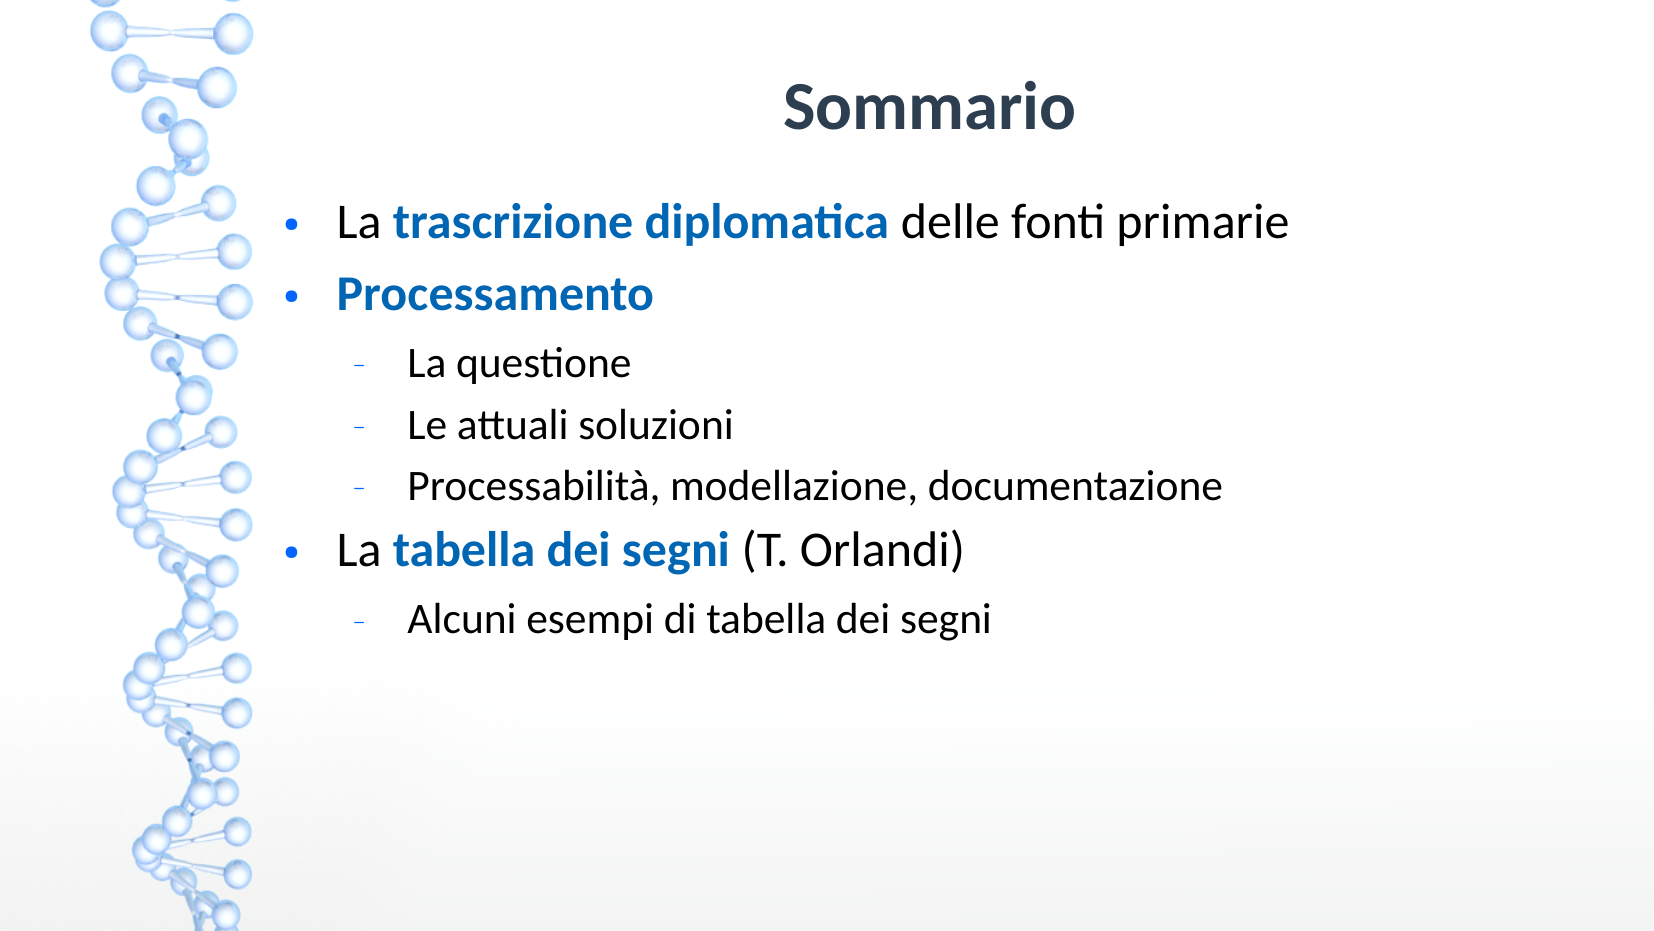

# Sommario
La trascrizione diplomatica delle fonti primarie
Processamento
La questione
Le attuali soluzioni
Processabilità, modellazione, documentazione
La tabella dei segni (T. Orlandi)
Alcuni esempi di tabella dei segni